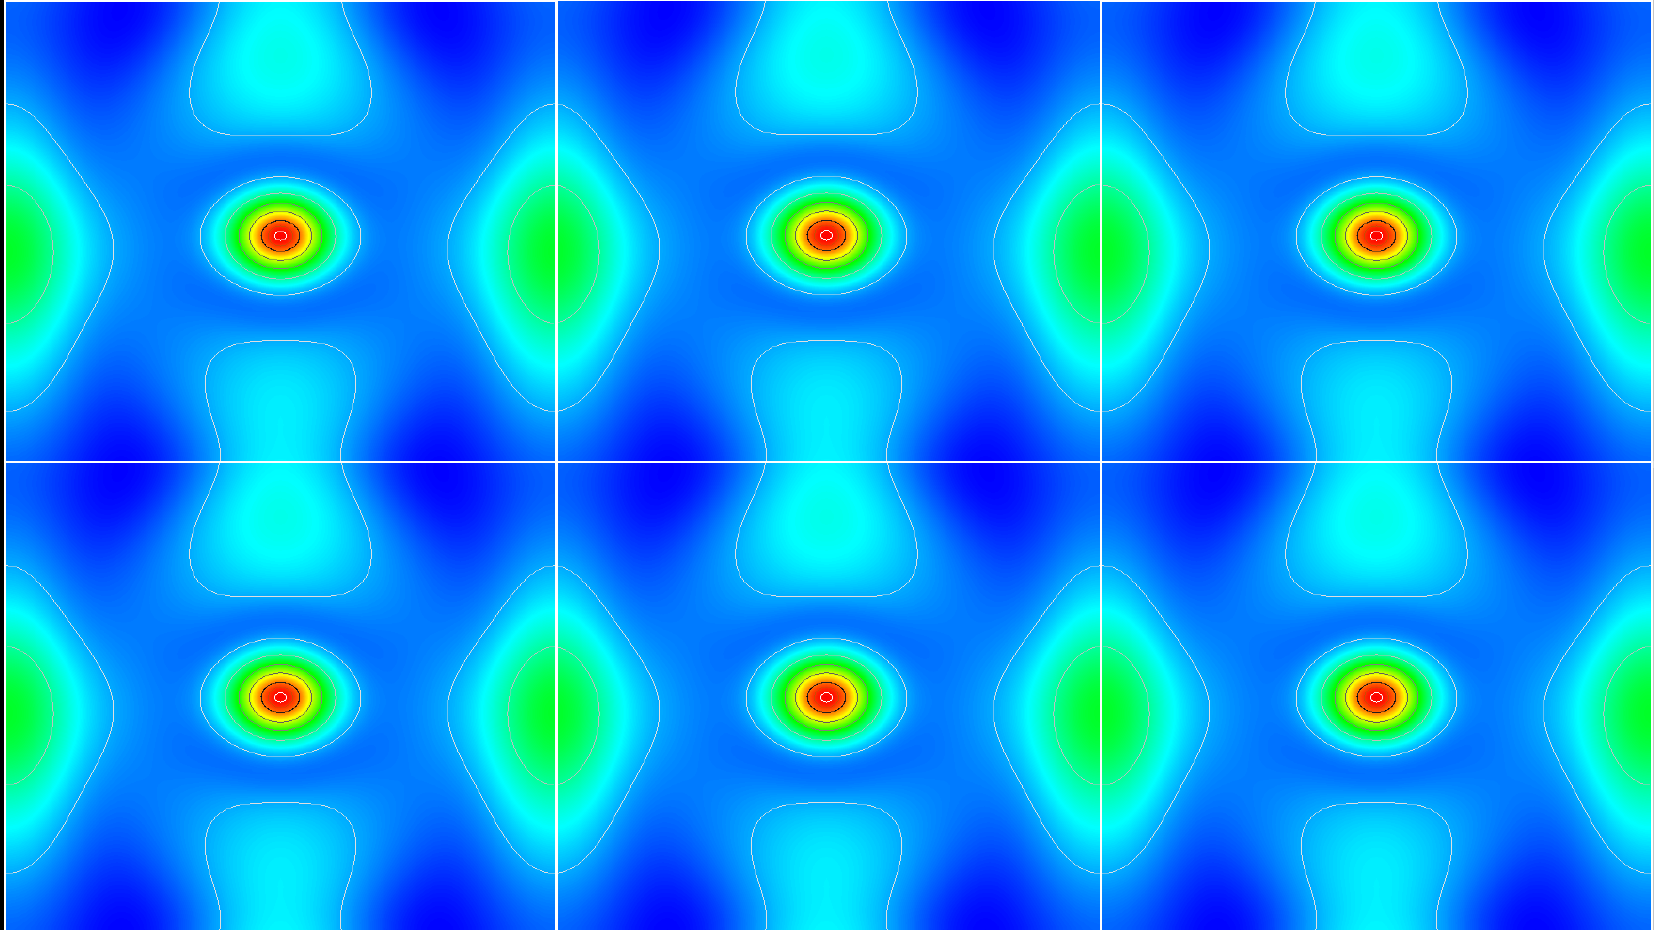

Thank you !
I hope I convinced you to approve the extension of my PhD grant
:-)
Thank you !
53